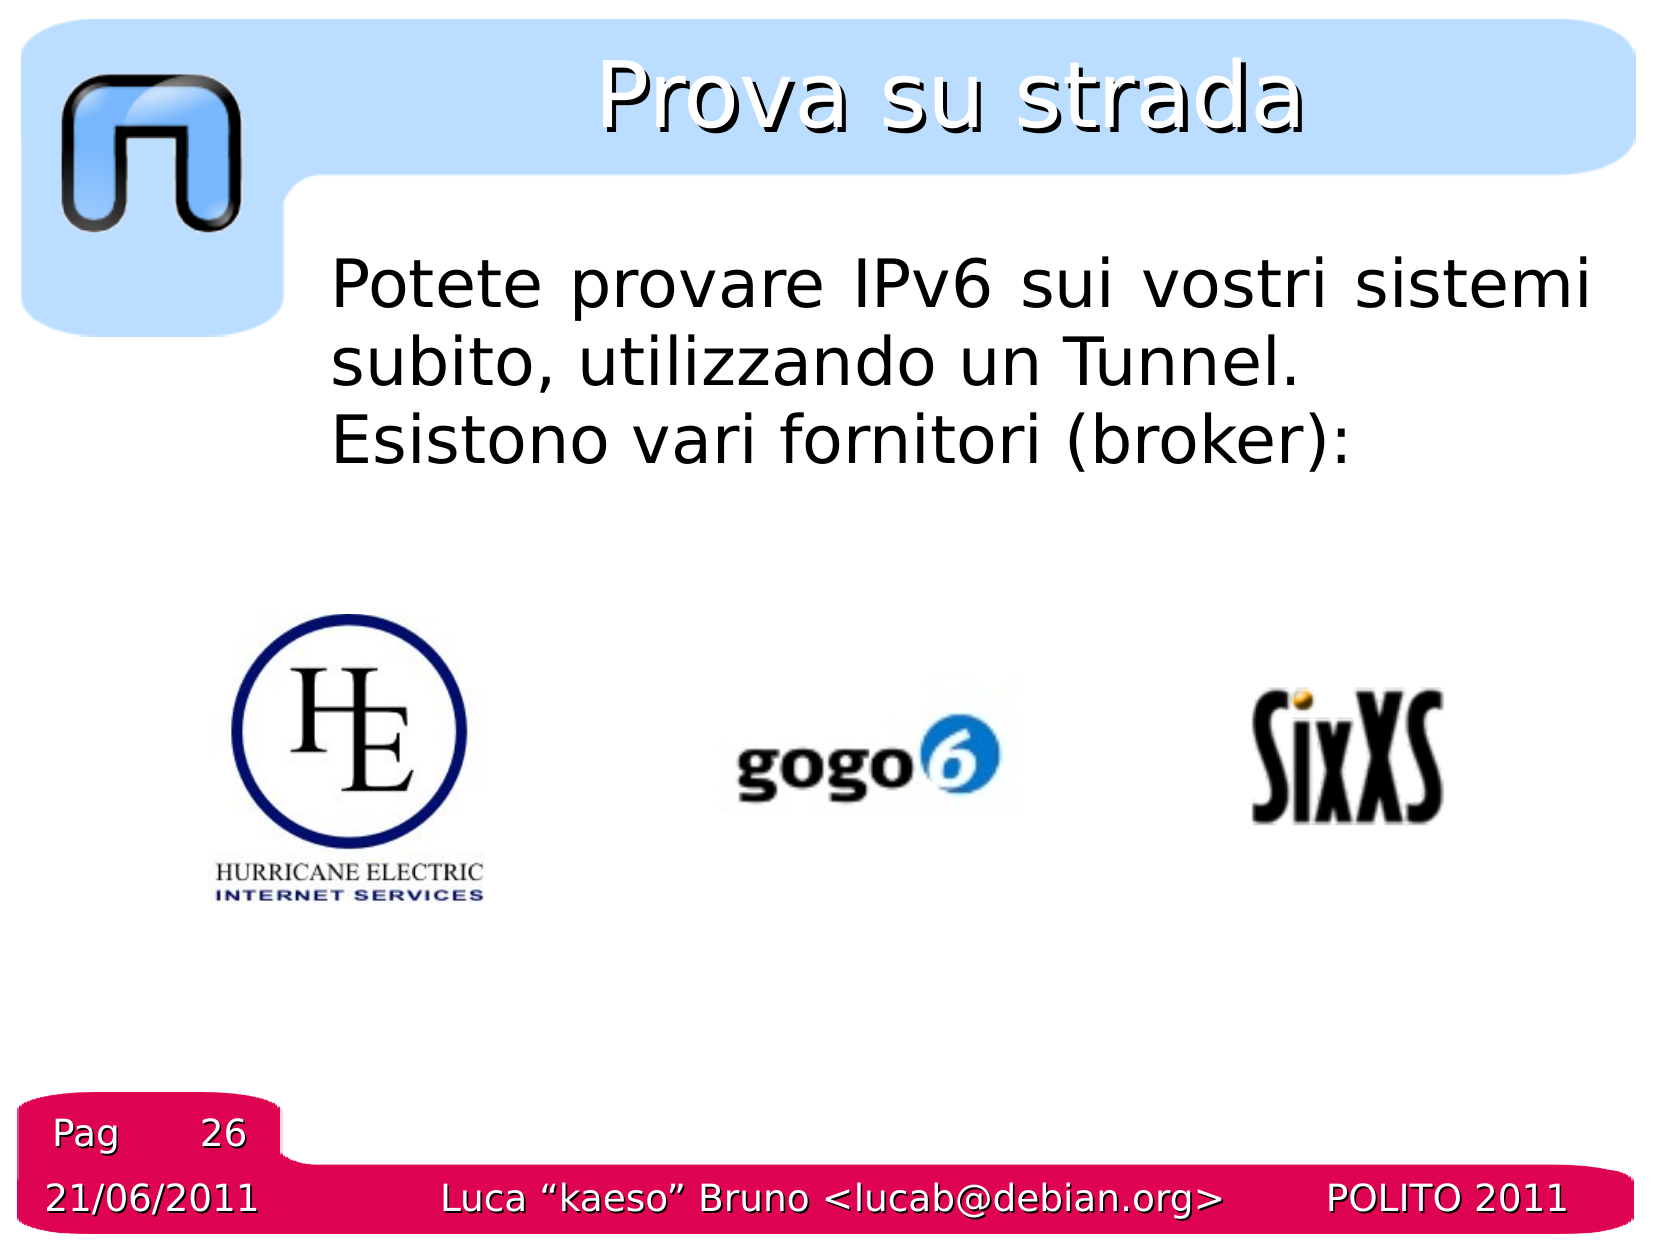

# Prova su strada
Potete provare IPv6 sui vostri sistemi subito, utilizzando un Tunnel.
Esistono vari fornitori (broker):
Pag
Luca “kaeso” Bruno <lucab@debian.org> 		POLITO 2011
21/06/2011